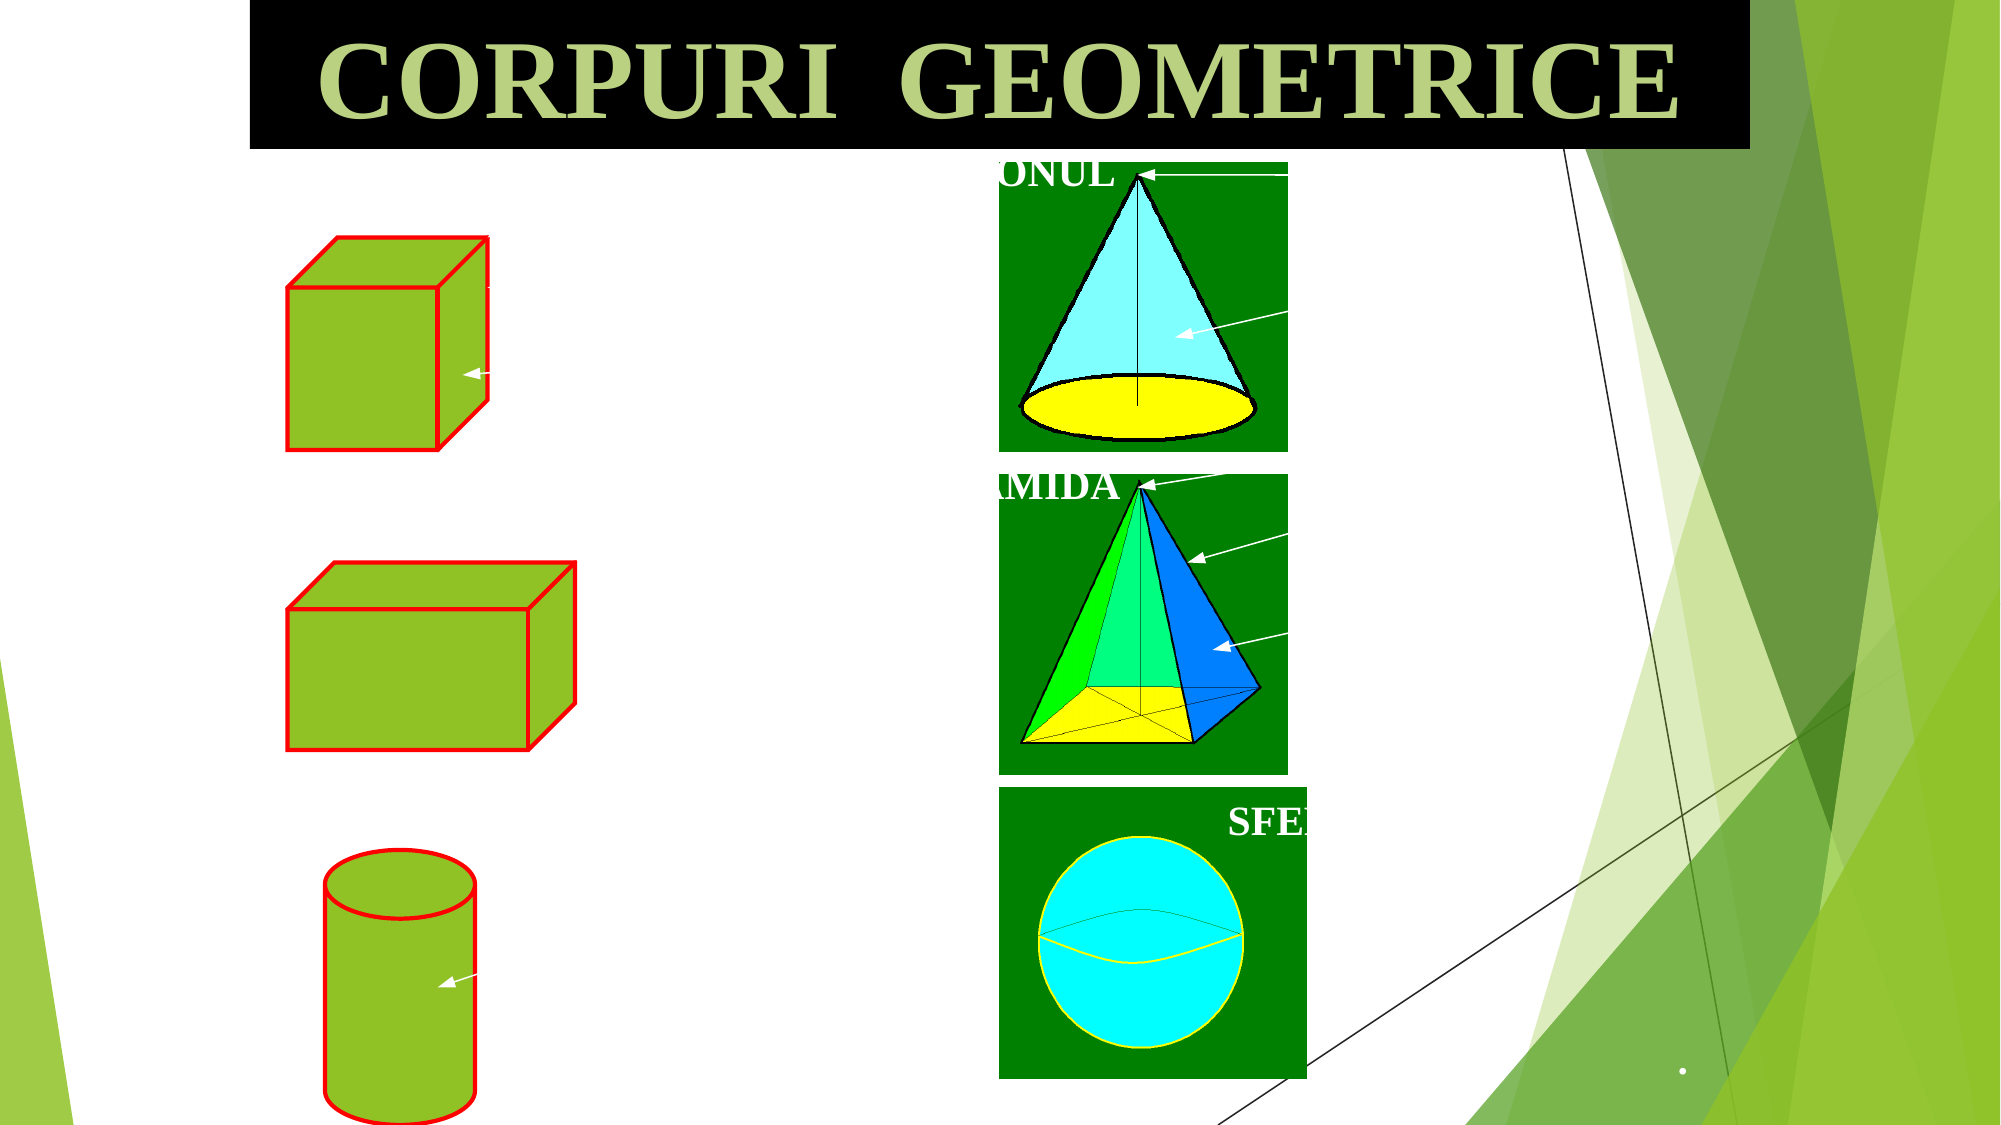

CORPURI GEOMETRICE
CONUL
Varf
Varf
CUBUL
Muchie
Suprafaţa conică
Faţă
Varf
PARALELIPIPEDUL DREPTUNGHIC
PIRAMIDA
Muchie
Faţă
CILINDRUL
SFERA
Suprafaţa cilindrică
.